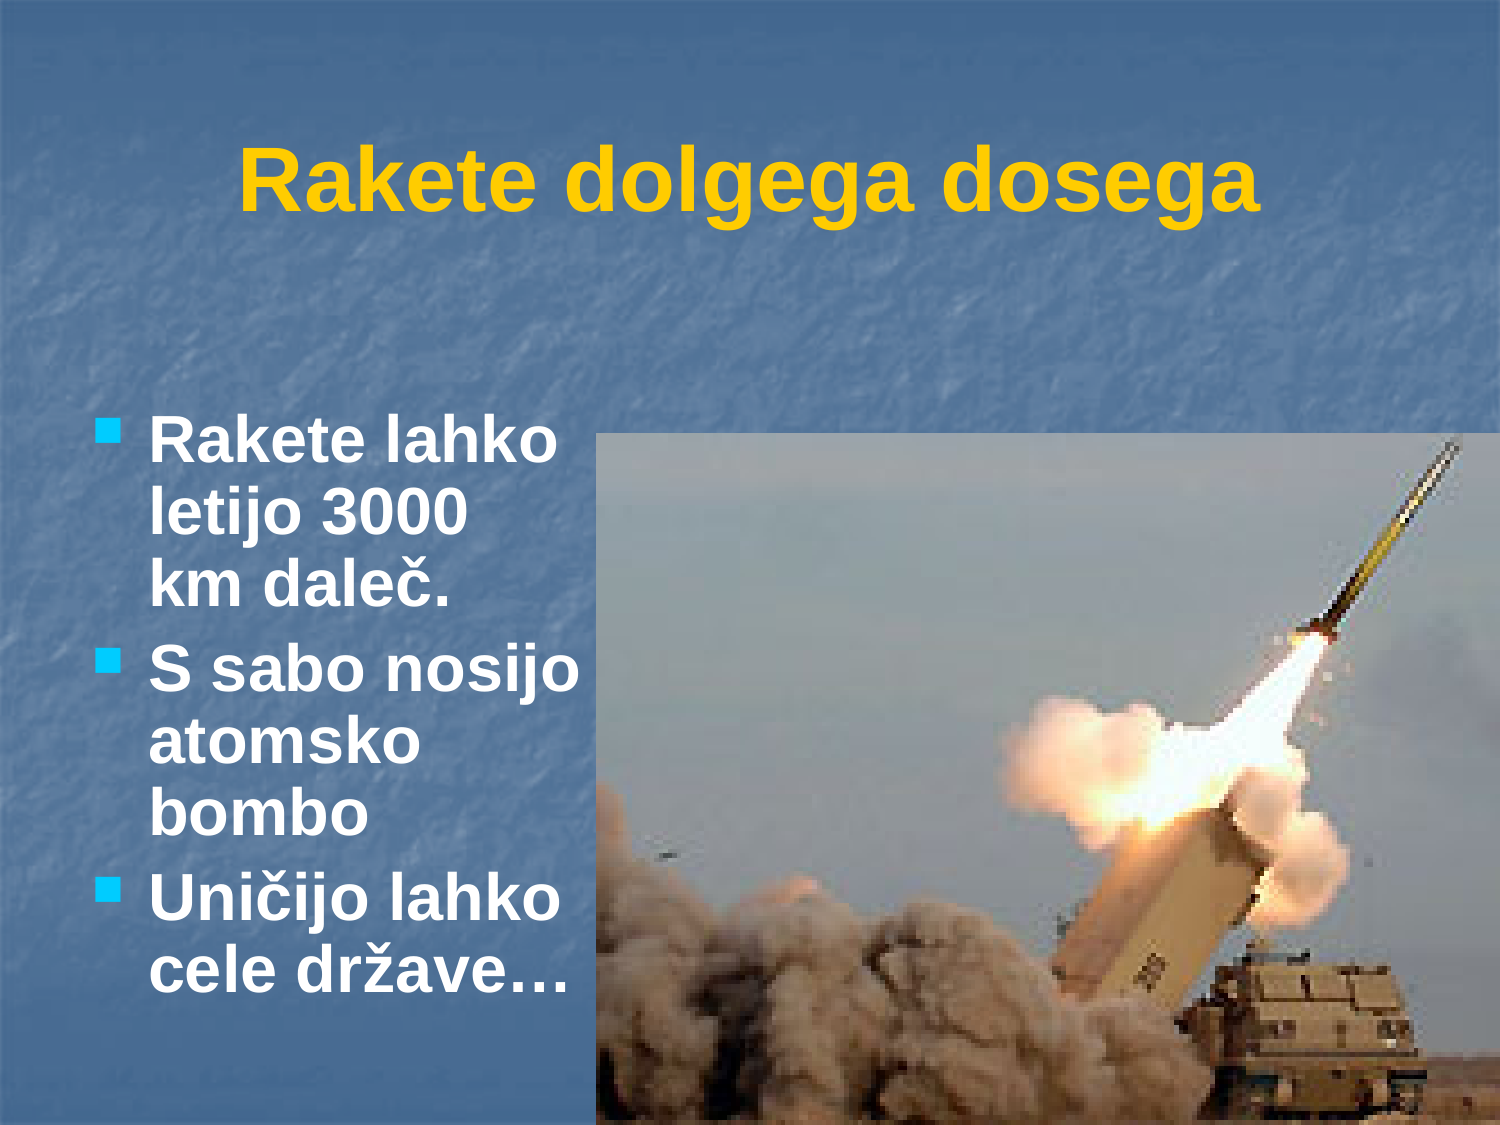

# Rakete dolgega dosega
Rakete lahko letijo 3000 km daleč.
S sabo nosijo atomsko bombo
Uničijo lahko cele države…